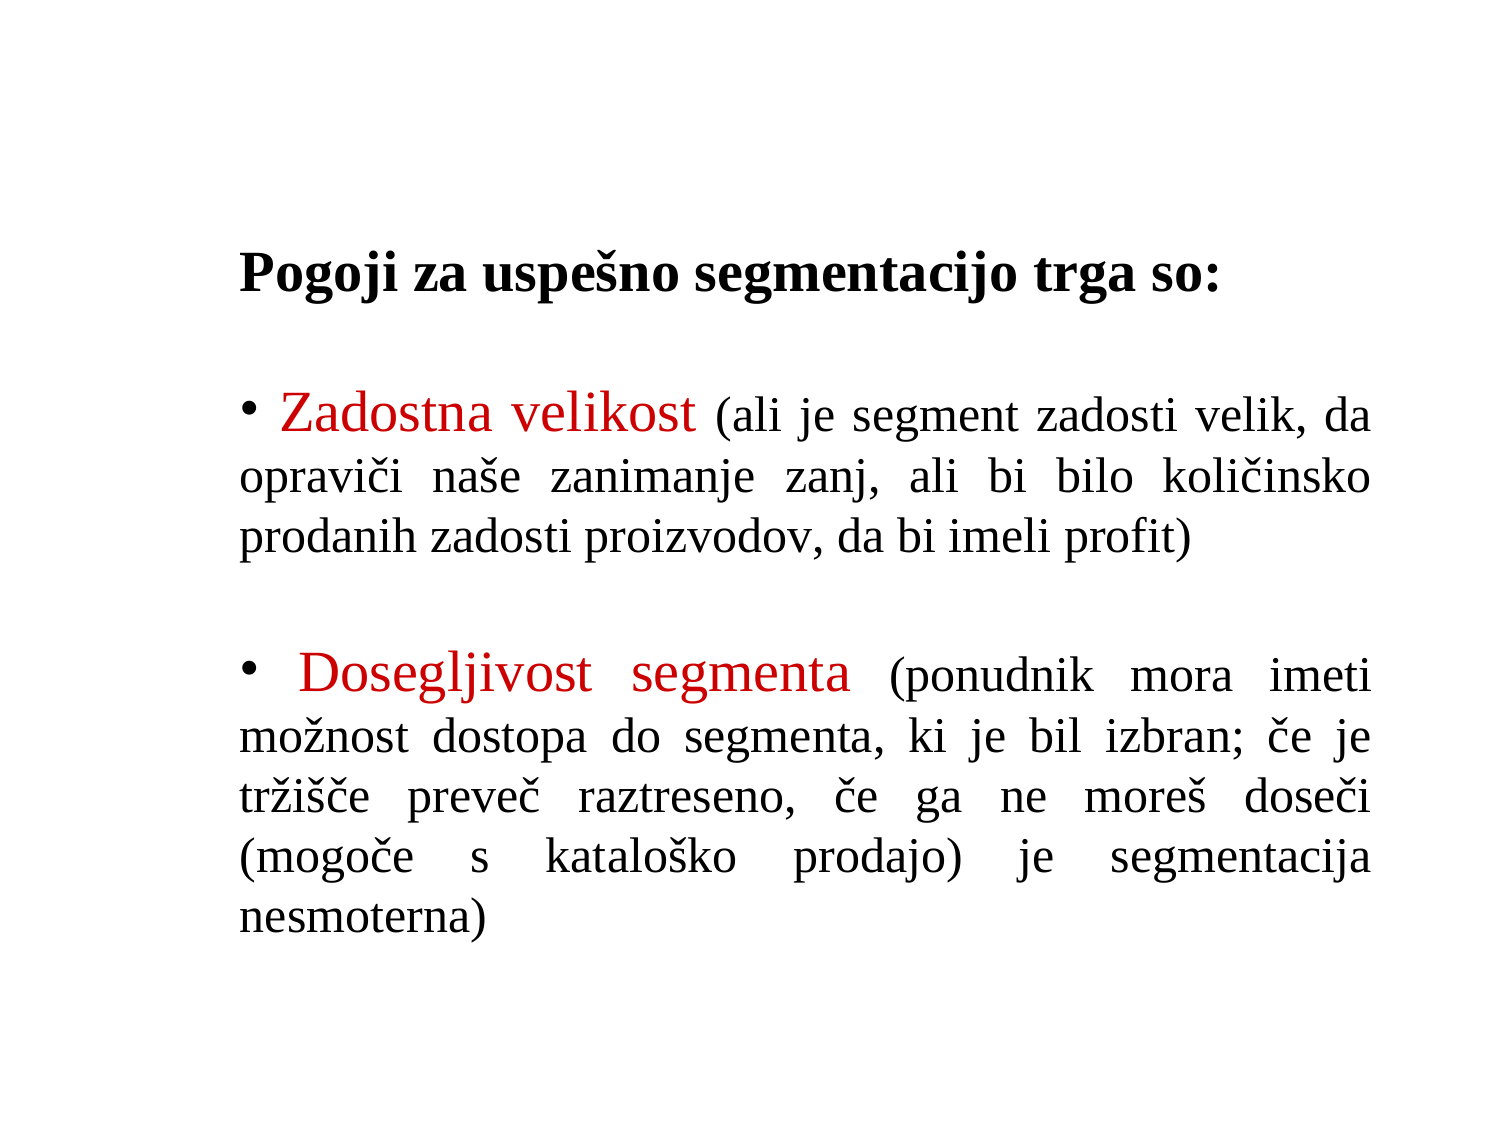

Pogoji za uspešno segmentacijo trga so:
 Zadostna velikost (ali je segment zadosti velik, da opraviči naše zanimanje zanj, ali bi bilo količinsko prodanih zadosti proizvodov, da bi imeli profit)
 Dosegljivost segmenta (ponudnik mora imeti možnost dostopa do segmenta, ki je bil izbran; če je tržišče preveč raztreseno, če ga ne moreš doseči (mogoče s kataloško prodajo) je segmentacija nesmoterna)